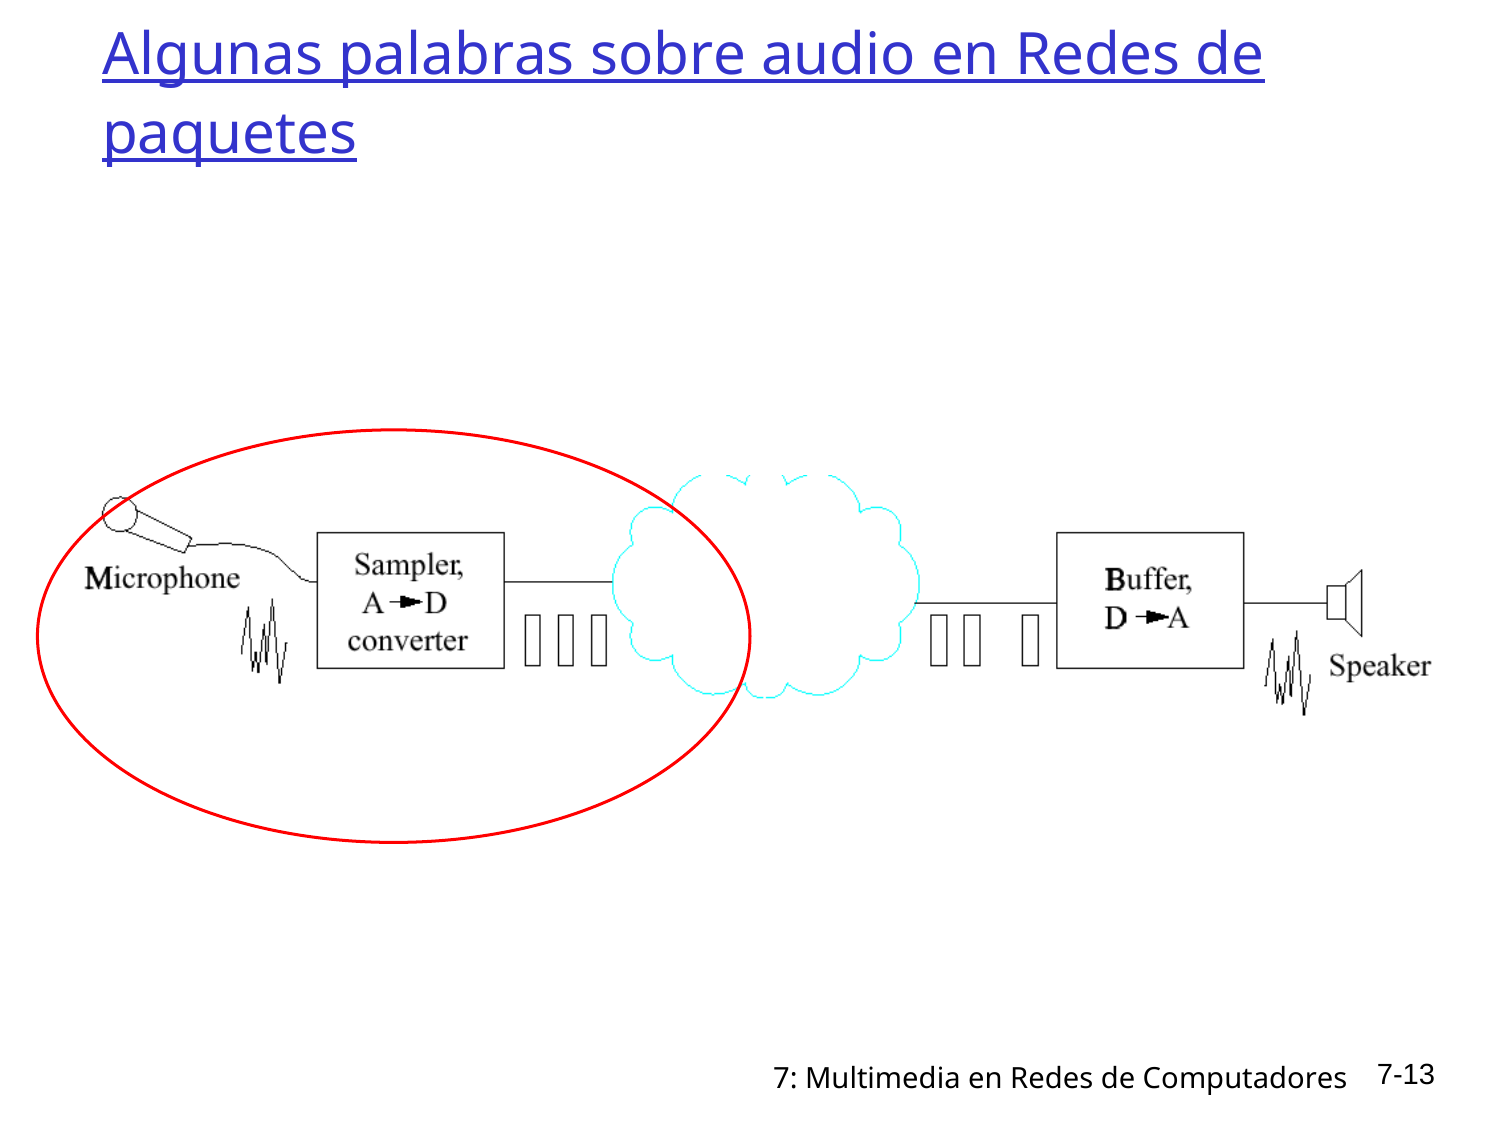

# Algunas palabras sobre audio en Redes de paquetes
13